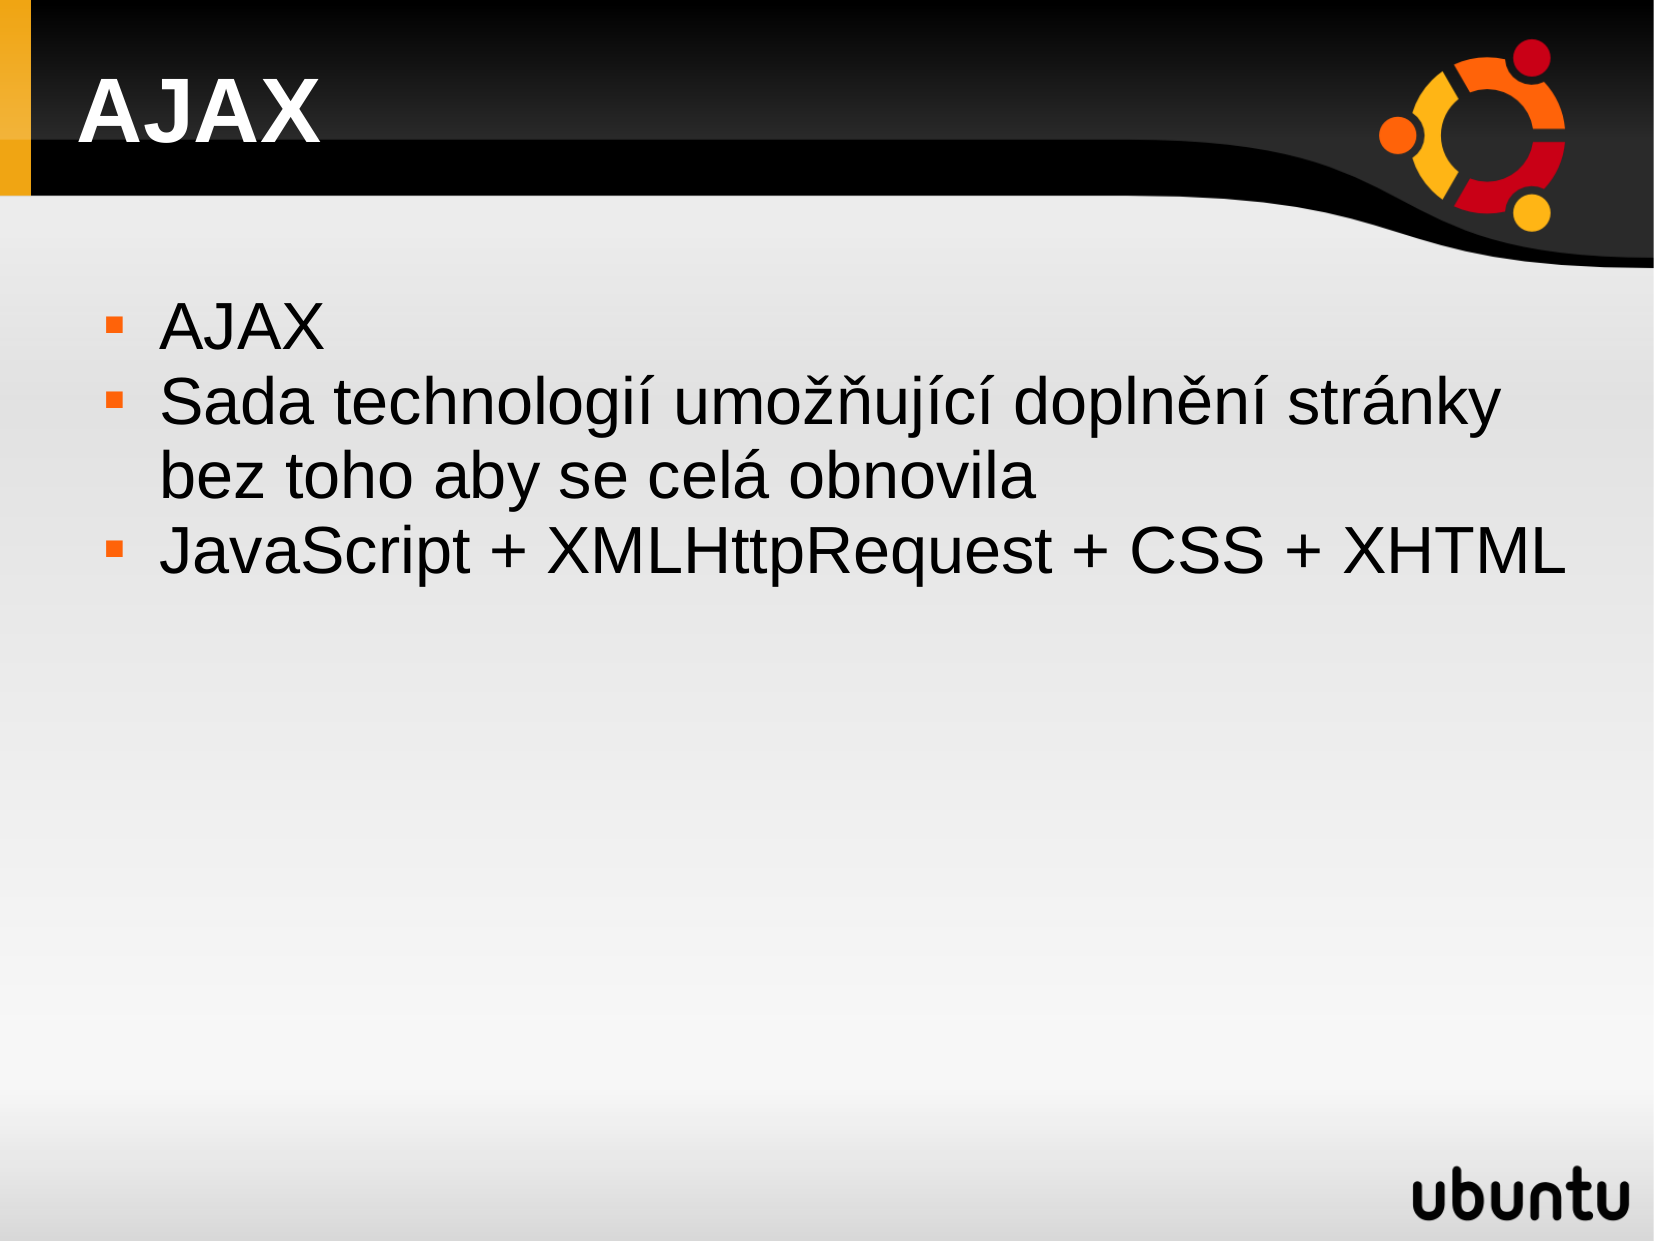

# AJAX
AJAX
Sada technologií umožňující doplnění stránky bez toho aby se celá obnovila
JavaScript + XMLHttpRequest + CSS + XHTML